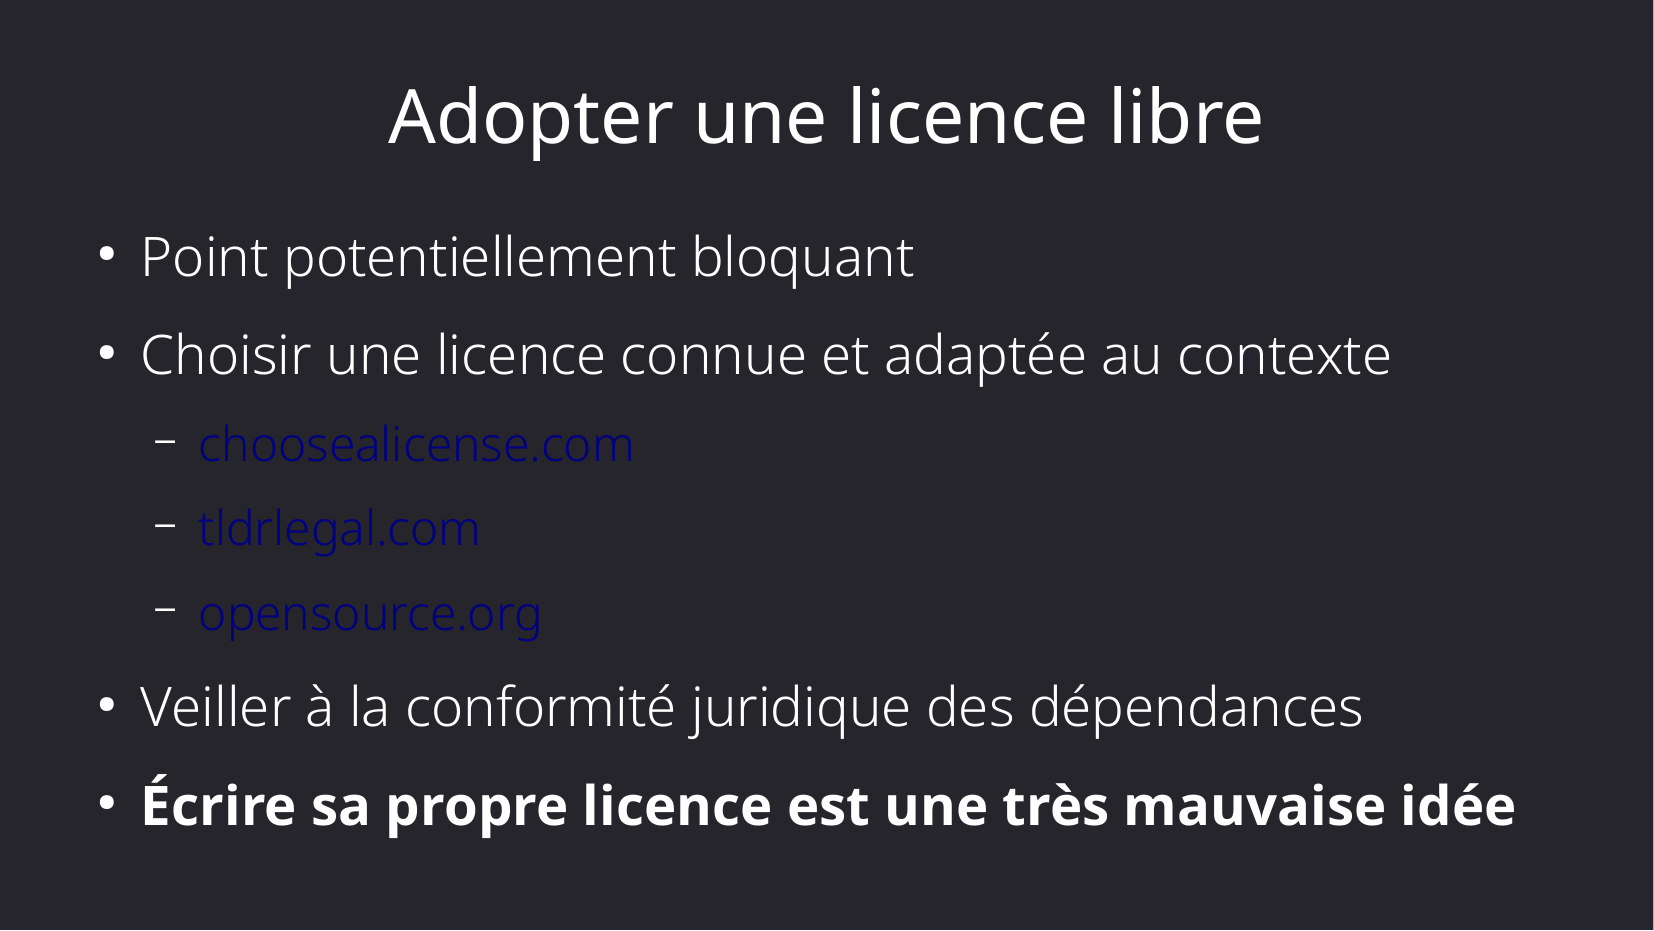

Adopter une licence libre
# Point potentiellement bloquant
Choisir une licence connue et adaptée au contexte
choosealicense.com
tldrlegal.com
opensource.org
Veiller à la conformité juridique des dépendances
Écrire sa propre licence est une très mauvaise idée